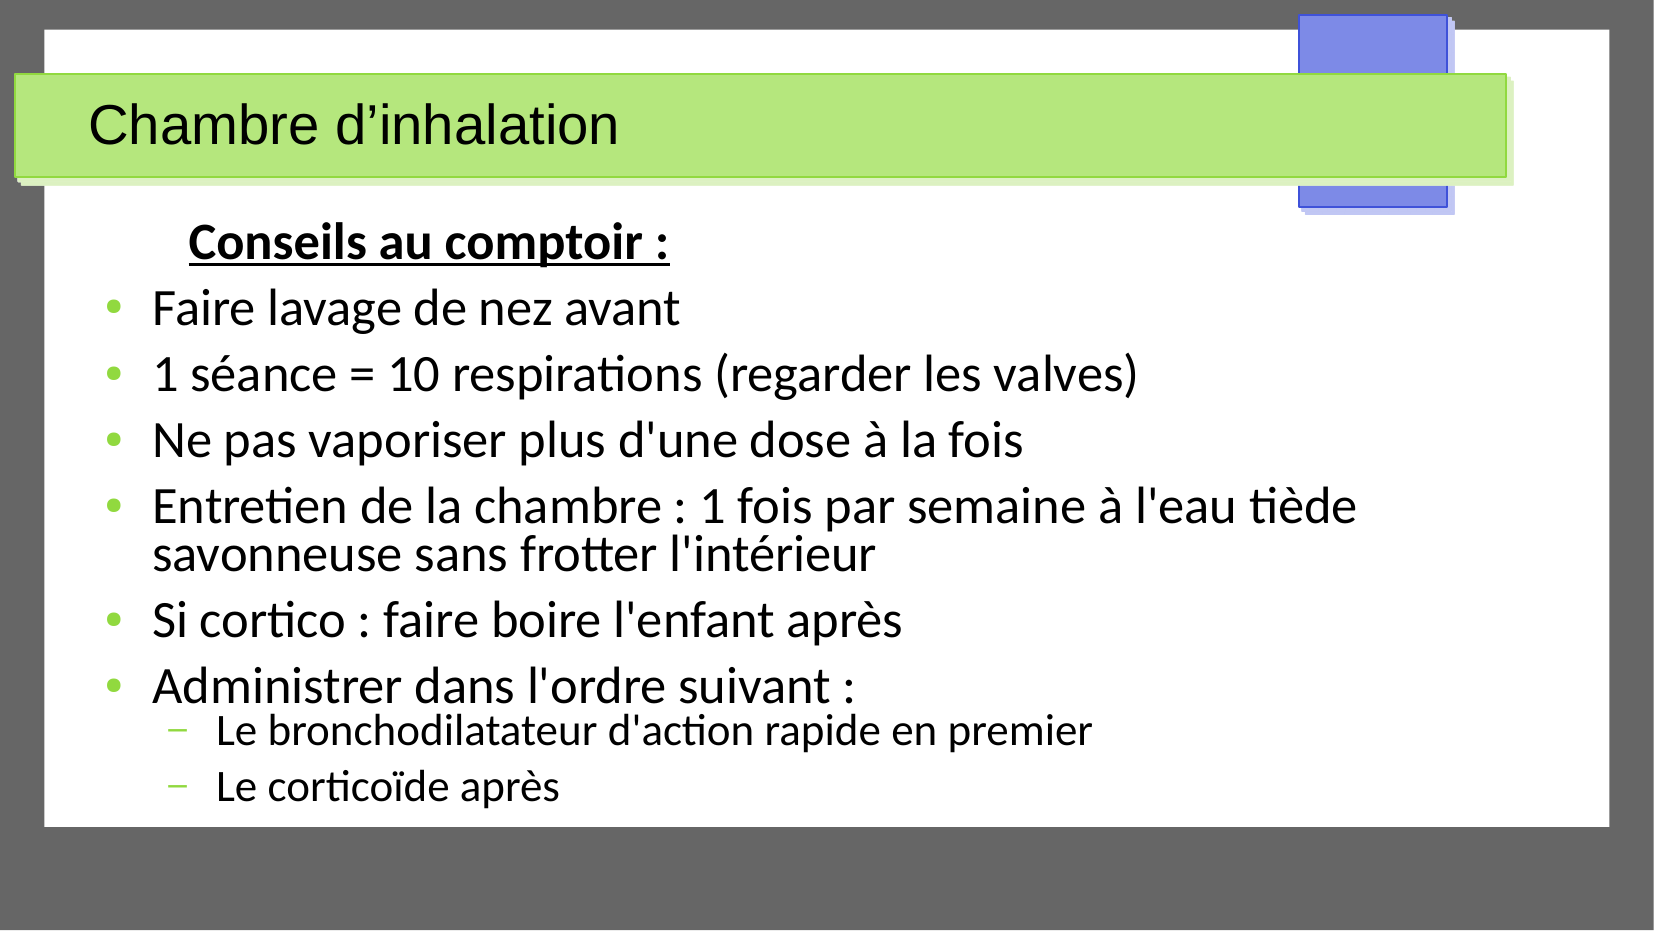

# Chambre d’inhalation
Conseils au comptoir :
Faire lavage de nez avant
1 séance = 10 respirations (regarder les valves)
Ne pas vaporiser plus d'une dose à la fois
Entretien de la chambre : 1 fois par semaine à l'eau tiède savonneuse sans frotter l'intérieur
Si cortico : faire boire l'enfant après
Administrer dans l'ordre suivant :
Le bronchodilatateur d'action rapide en premier
Le corticoïde après